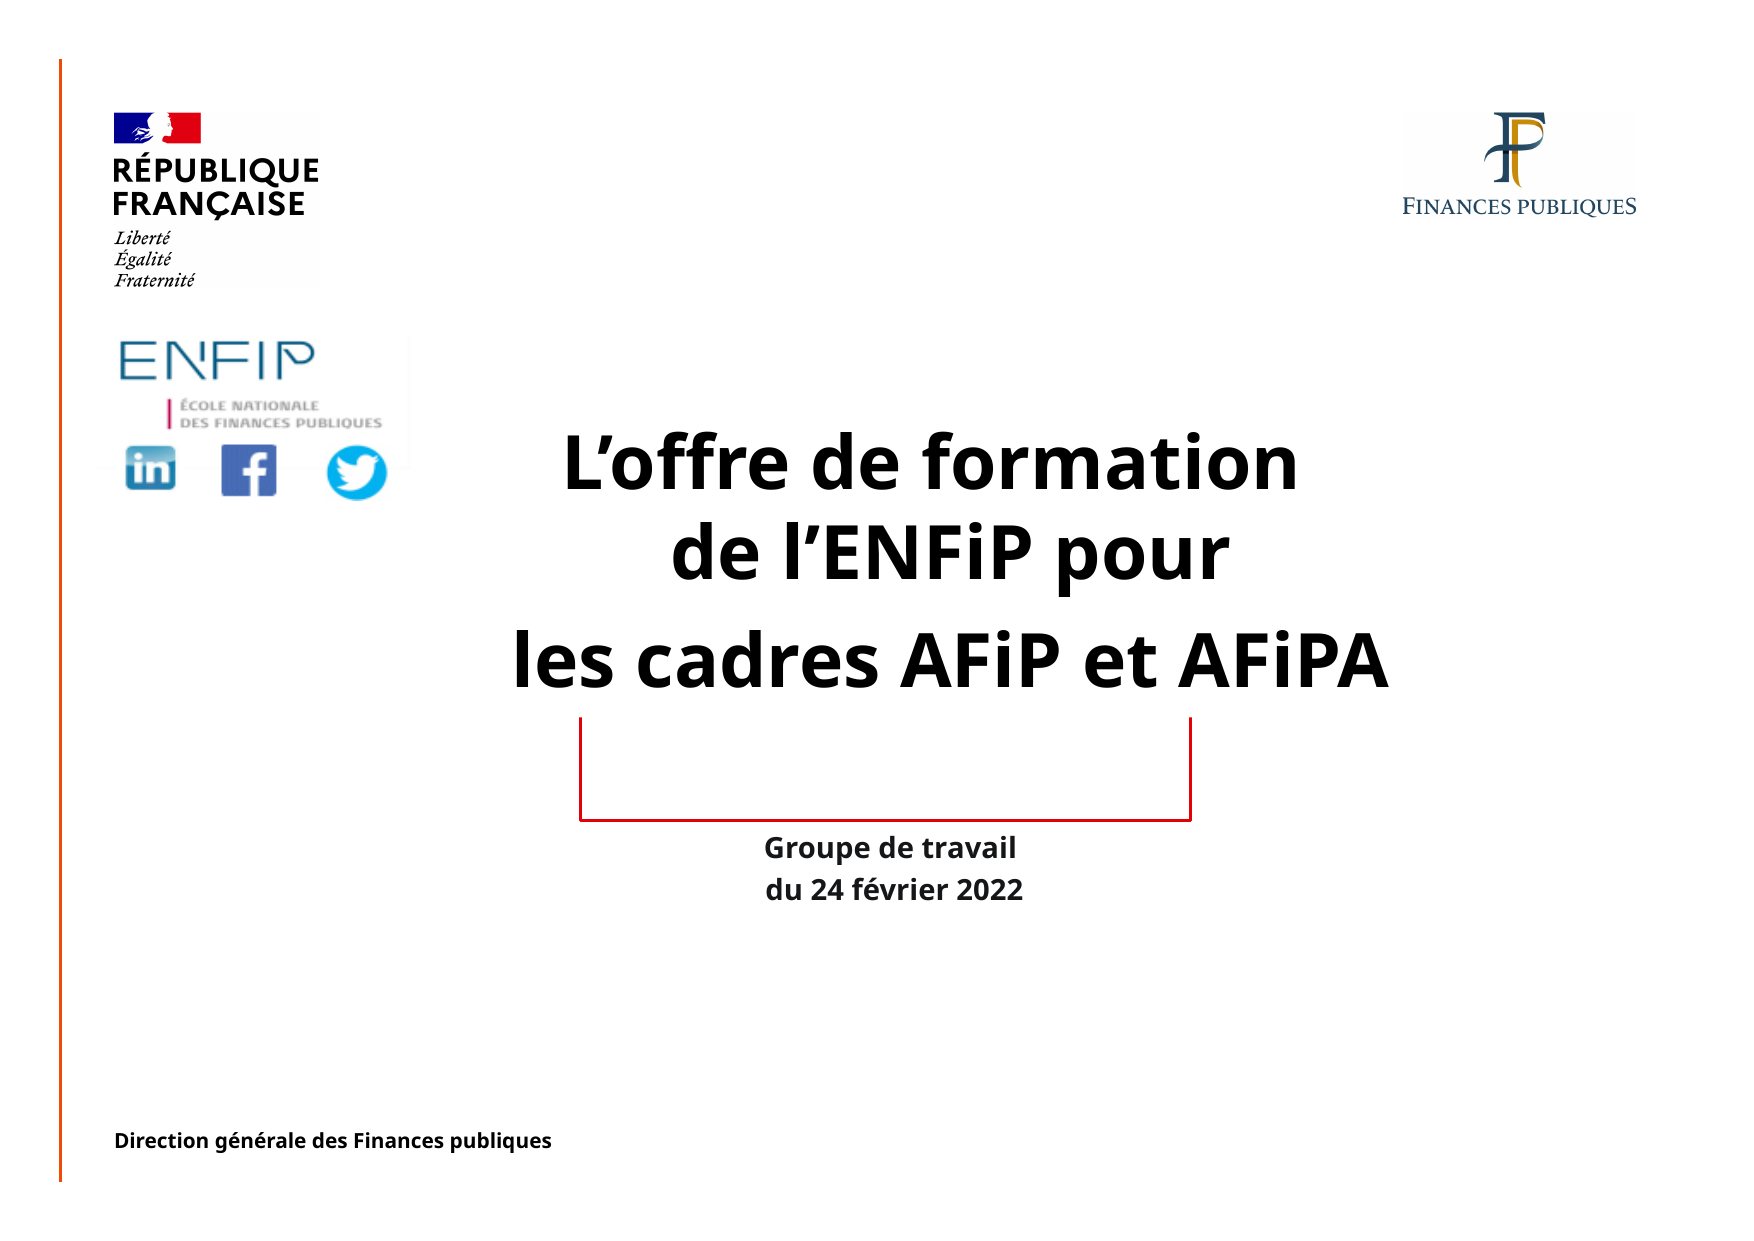

L’offre de formation
 de l’ENFiP pour
 les cadres AFiP et AFiPA
Groupe de travail
du 24 février 2022